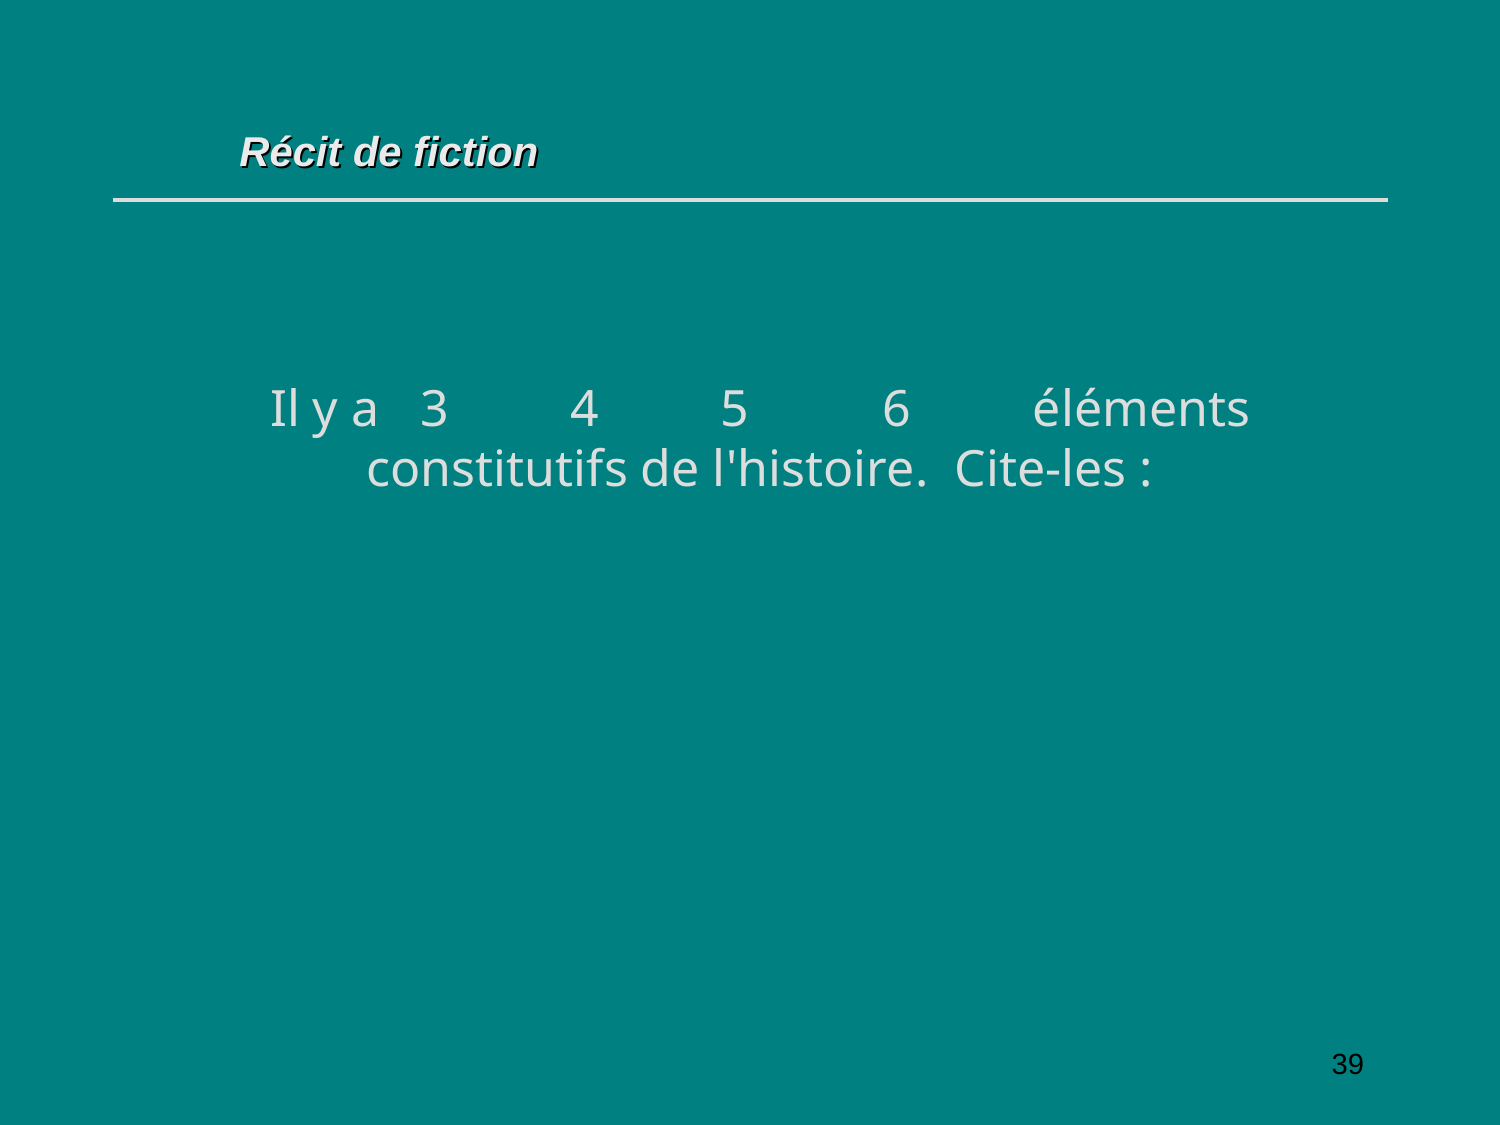

Récit de fiction
Il y a 	3 	4 	5	 6	 éléments constitutifs de l'histoire. Cite-les :
39